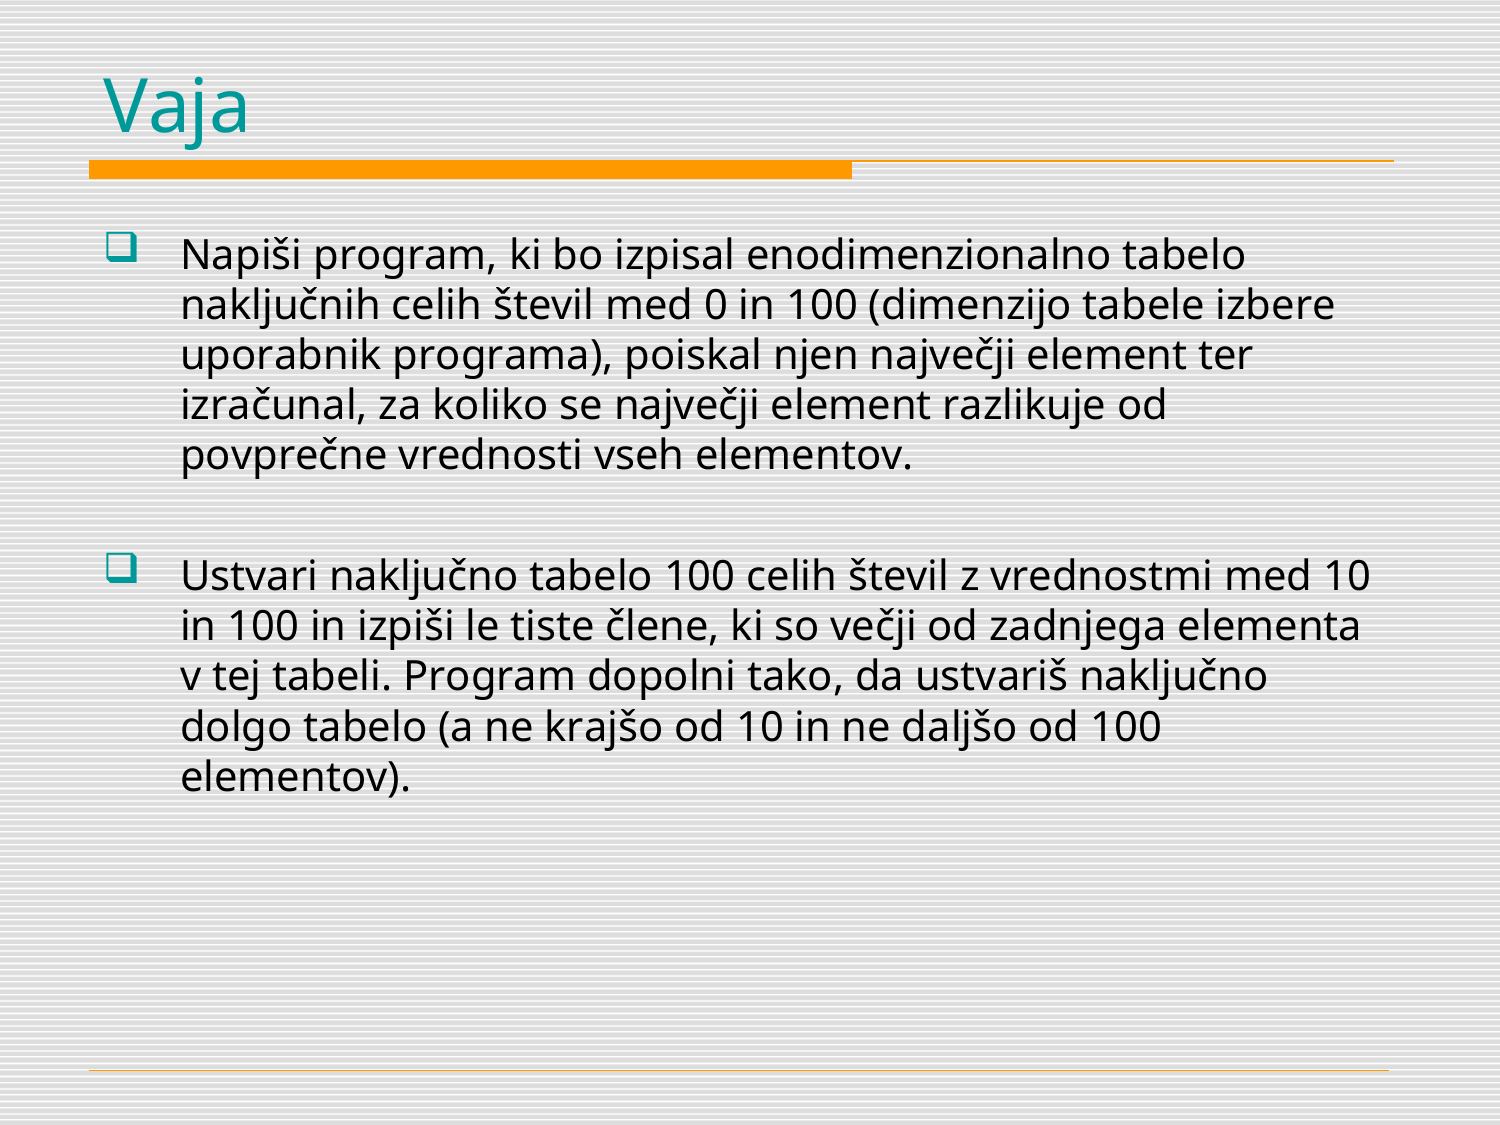

# Vaja
Napiši program, ki bo izpisal enodimenzionalno tabelo naključnih celih števil med 0 in 100 (dimenzijo tabele izbere uporabnik programa), poiskal njen največji element ter izračunal, za koliko se največji element razlikuje od povprečne vrednosti vseh elementov.
Ustvari naključno tabelo 100 celih števil z vrednostmi med 10 in 100 in izpiši le tiste člene, ki so večji od zadnjega elementa v tej tabeli. Program dopolni tako, da ustvariš naključno dolgo tabelo (a ne krajšo od 10 in ne daljšo od 100 elementov).